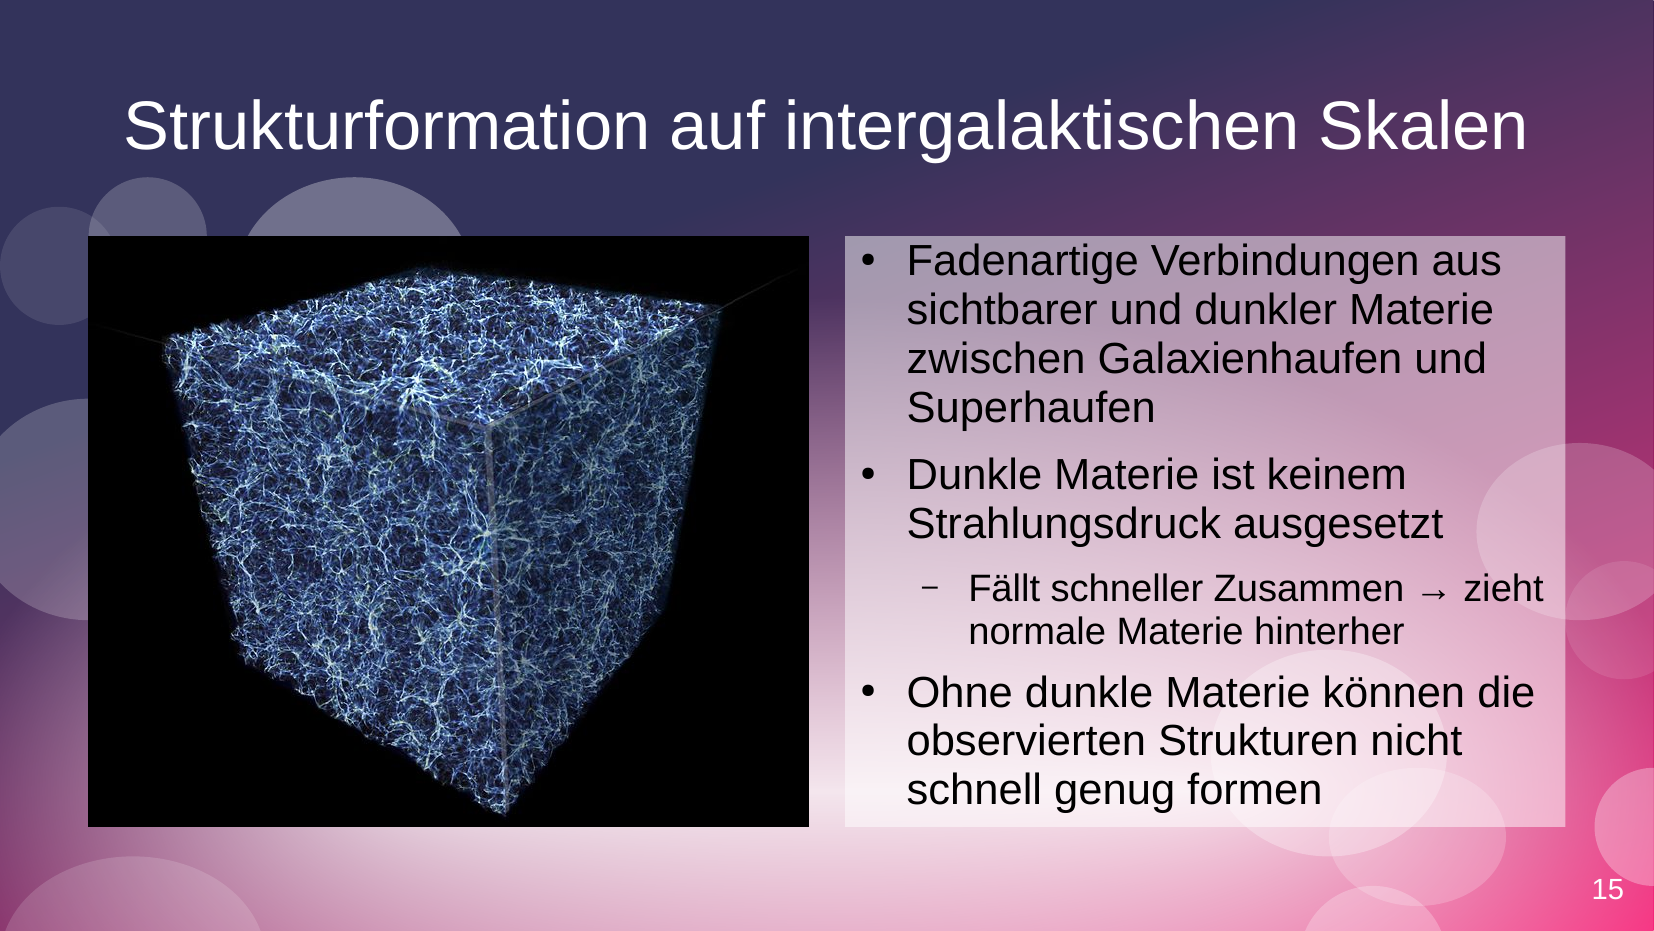

# Strukturformation auf intergalaktischen Skalen
Fadenartige Verbindungen aus sichtbarer und dunkler Materie zwischen Galaxienhaufen und Superhaufen
Dunkle Materie ist keinem Strahlungsdruck ausgesetzt
Fällt schneller Zusammen → zieht normale Materie hinterher
Ohne dunkle Materie können die observierten Strukturen nicht schnell genug formen